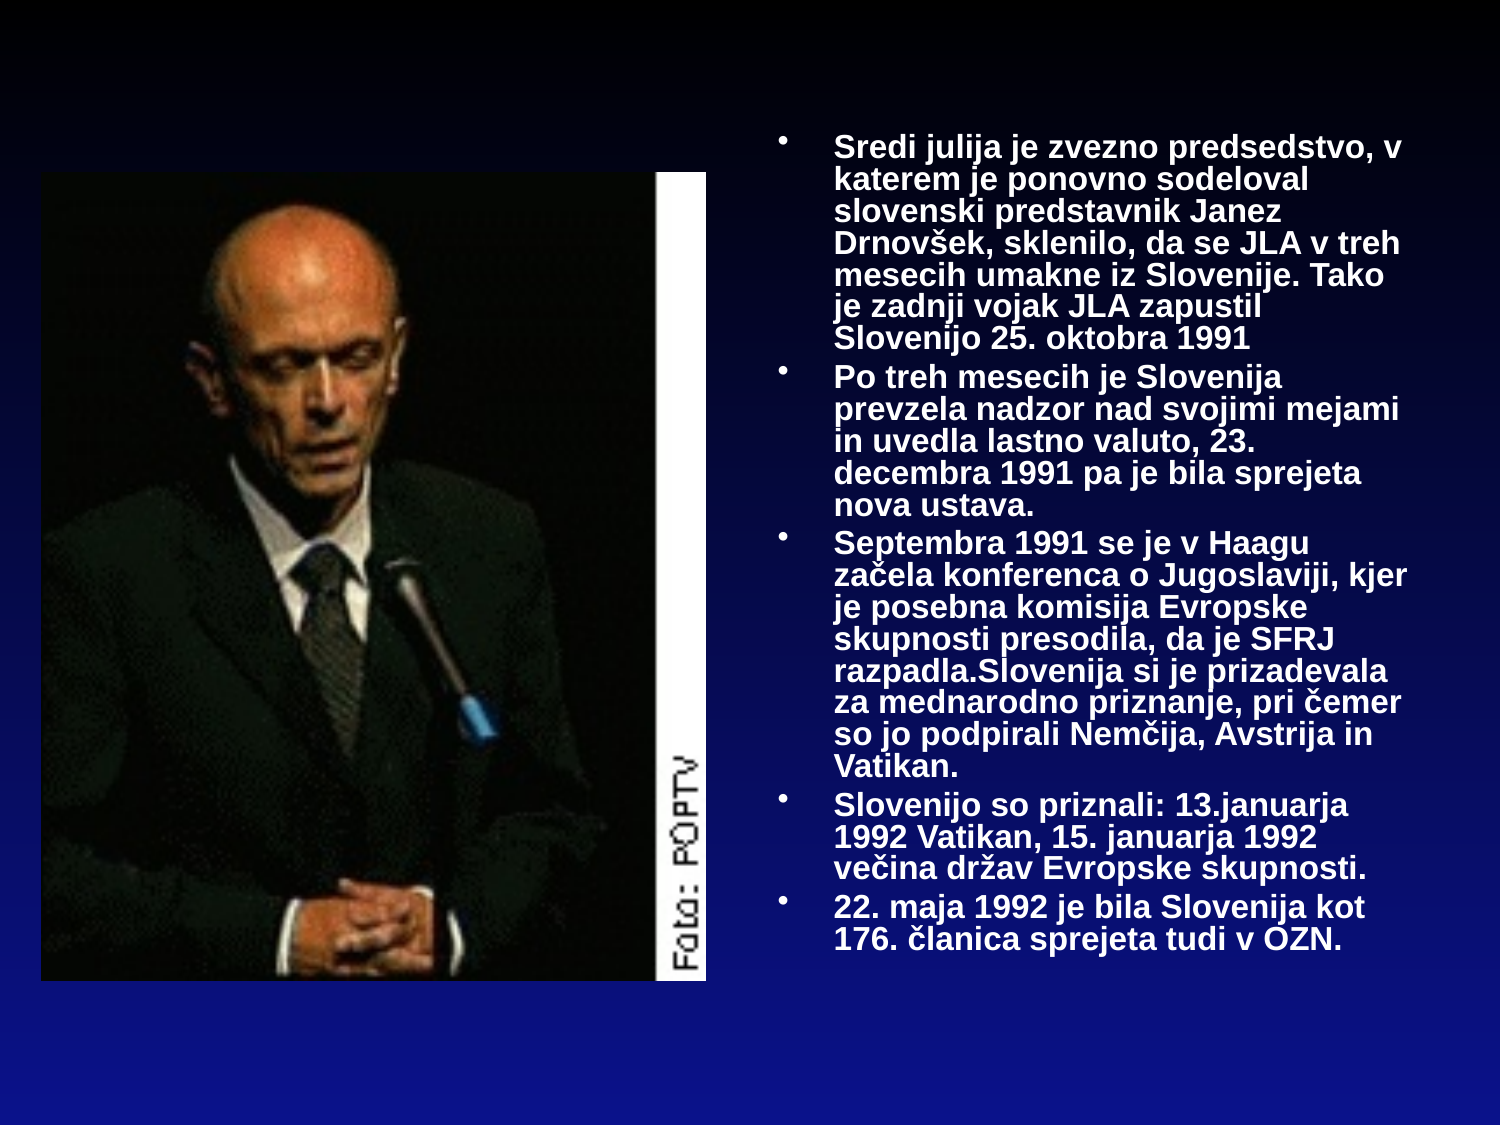

#
Sredi julija je zvezno predsedstvo, v katerem je ponovno sodeloval slovenski predstavnik Janez Drnovšek, sklenilo, da se JLA v treh mesecih umakne iz Slovenije. Tako je zadnji vojak JLA zapustil Slovenijo 25. oktobra 1991
Po treh mesecih je Slovenija prevzela nadzor nad svojimi mejami in uvedla lastno valuto, 23. decembra 1991 pa je bila sprejeta nova ustava.
Septembra 1991 se je v Haagu začela konferenca o Jugoslaviji, kjer je posebna komisija Evropske skupnosti presodila, da je SFRJ razpadla.Slovenija si je prizadevala za mednarodno priznanje, pri čemer so jo podpirali Nemčija, Avstrija in Vatikan.
Slovenijo so priznali: 13.januarja 1992 Vatikan, 15. januarja 1992 večina držav Evropske skupnosti.
22. maja 1992 je bila Slovenija kot 176. članica sprejeta tudi v OZN.